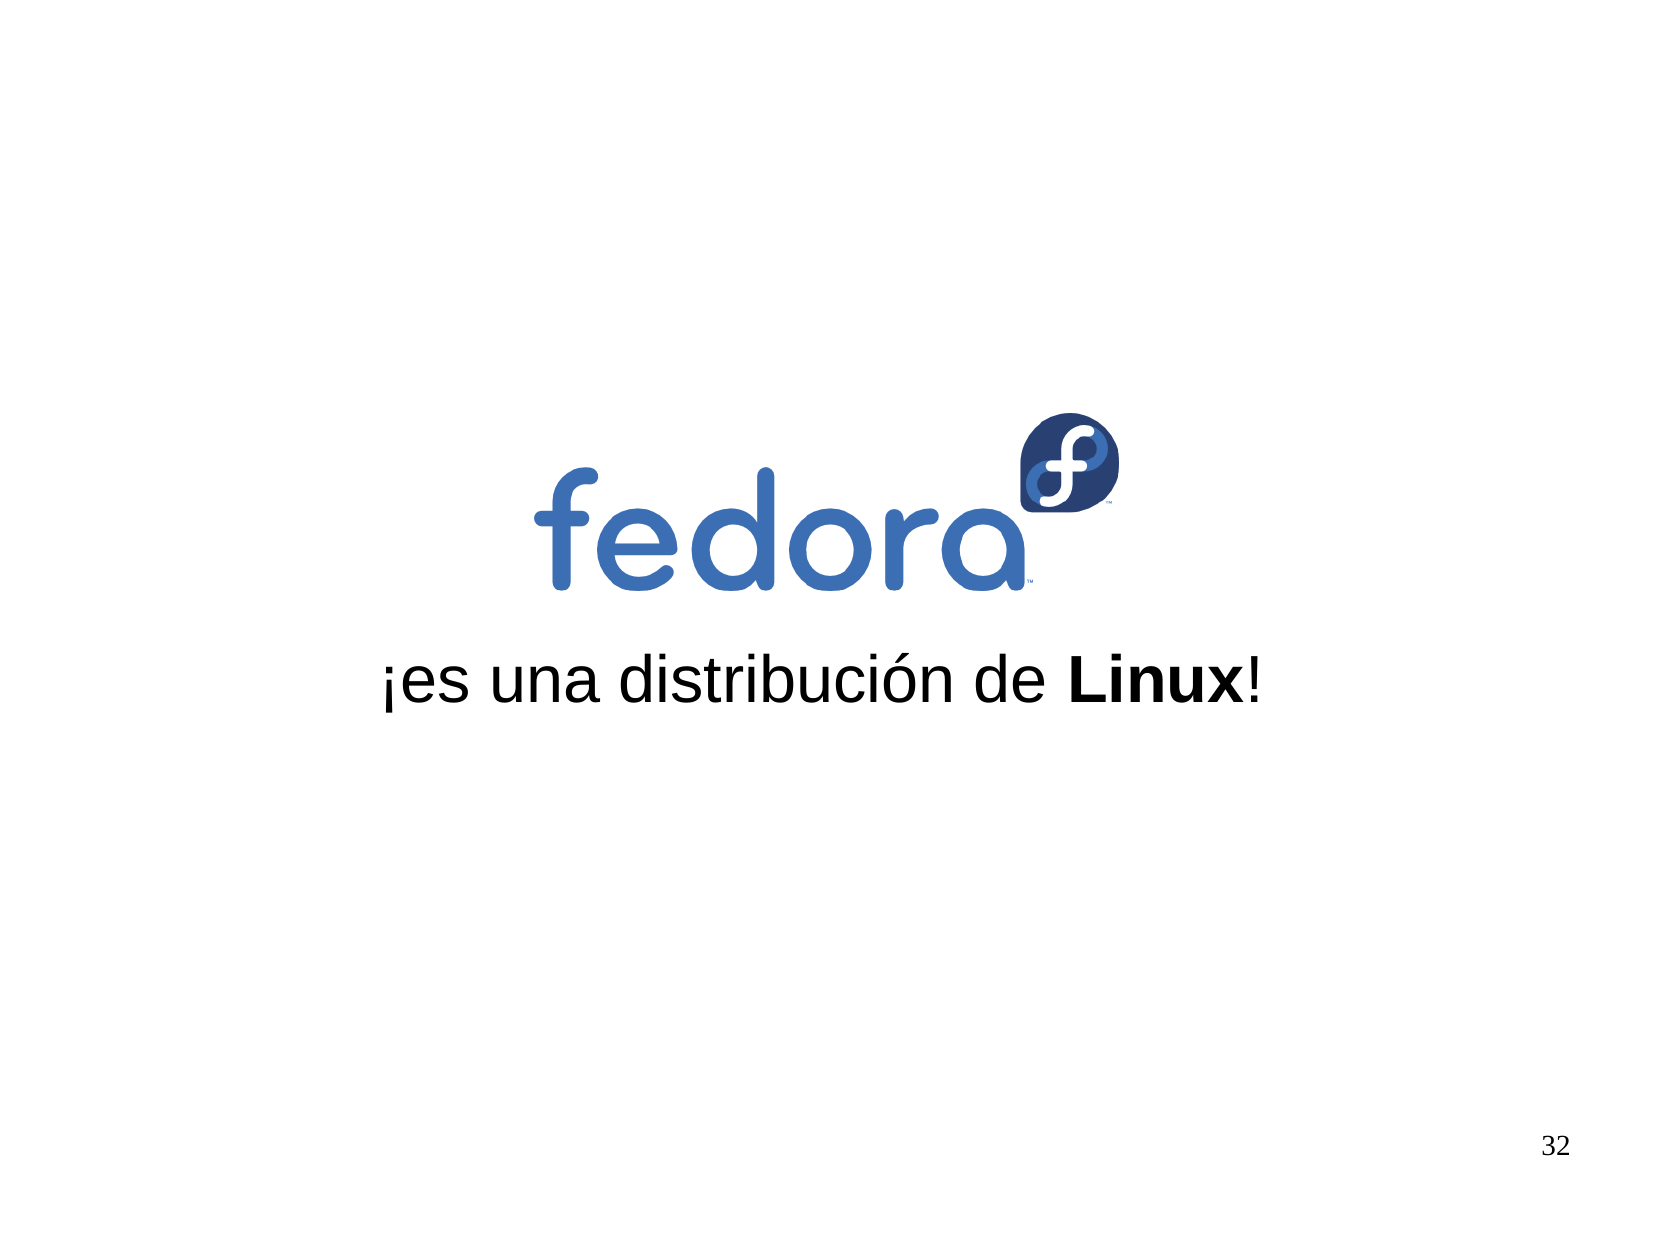

# ¡es una distribución de Linux!
32